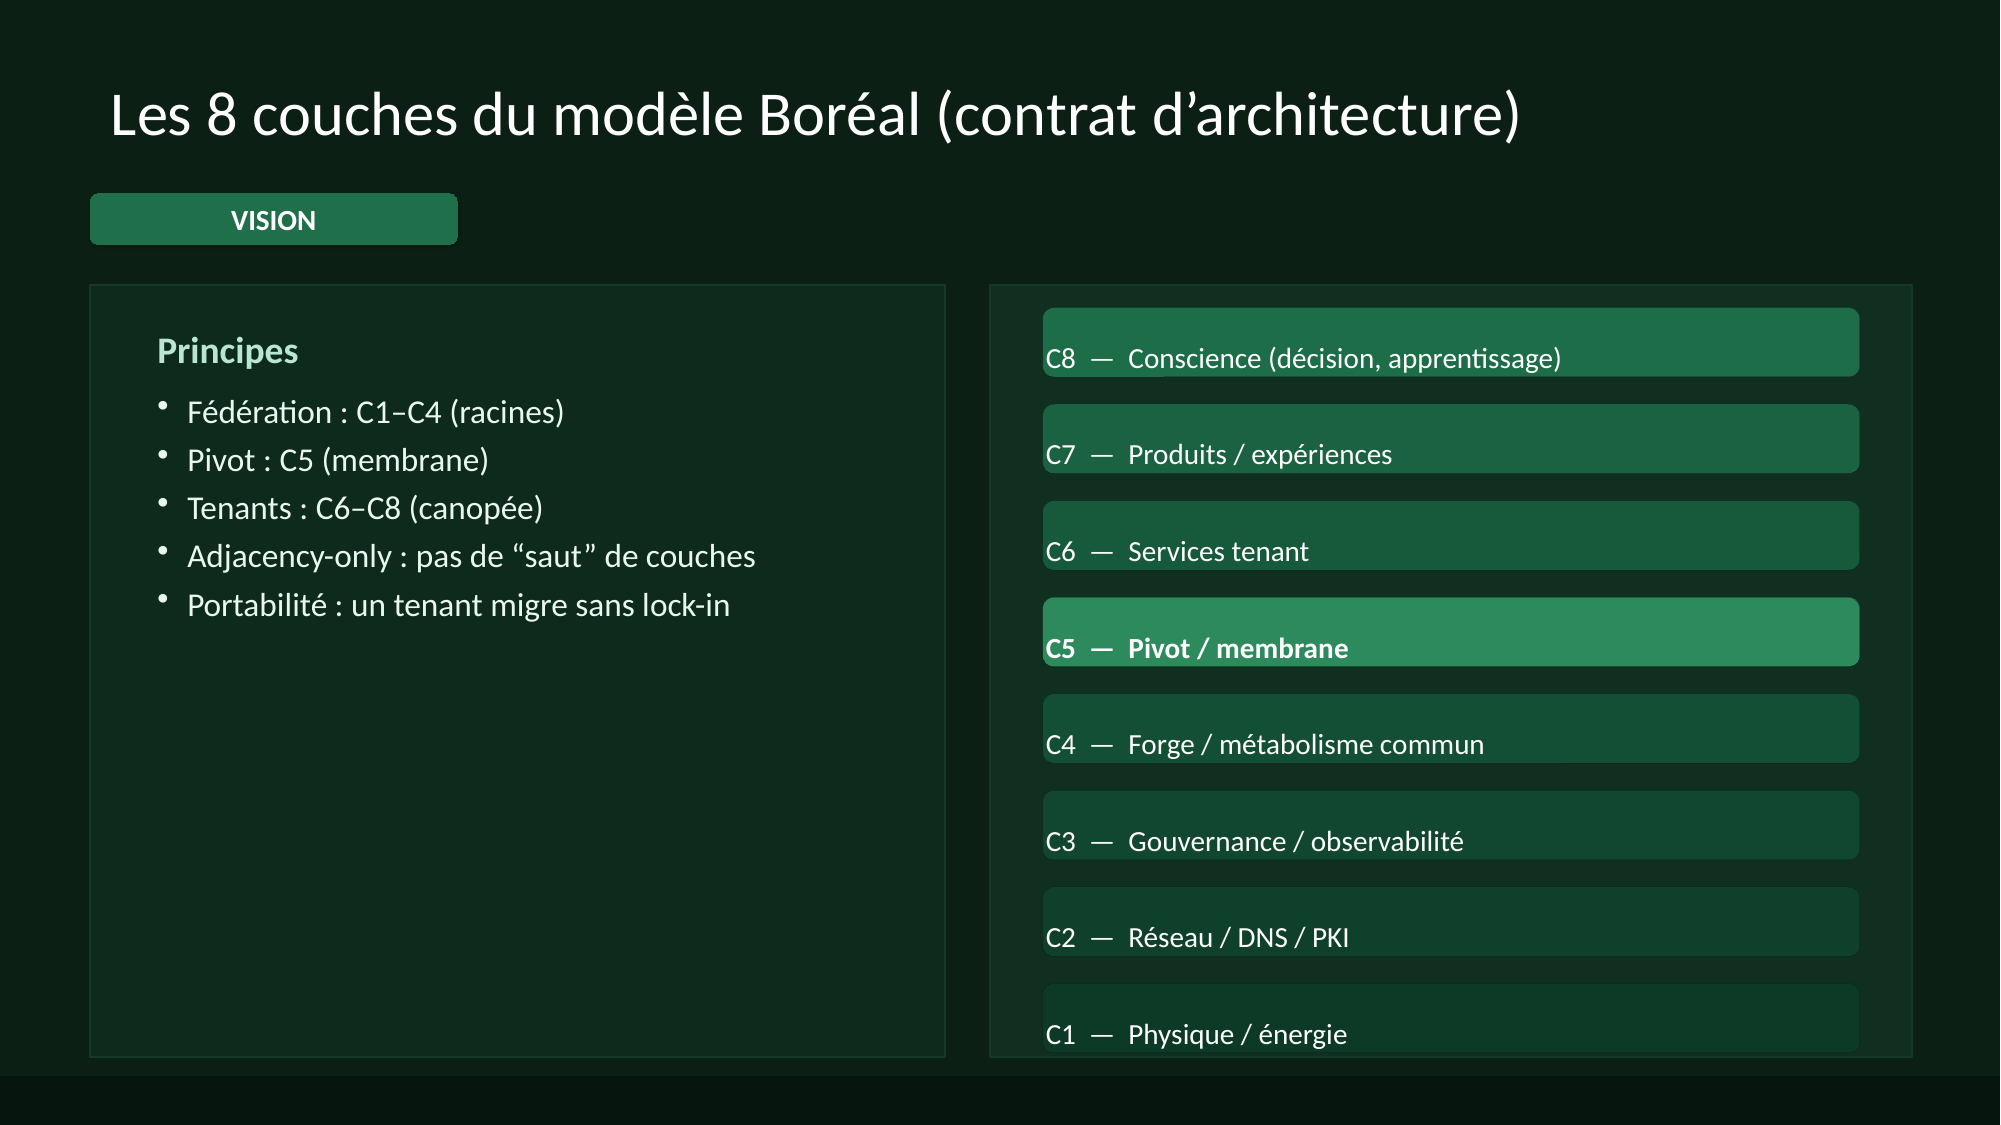

Les 8 couches du modèle Boréal (contrat d’architecture)
VISION
C8 — Conscience (décision, apprentissage)
Principes
Fédération : C1–C4 (racines)
Pivot : C5 (membrane)
Tenants : C6–C8 (canopée)
Adjacency-only : pas de “saut” de couches
Portabilité : un tenant migre sans lock-in
C7 — Produits / expériences
C6 — Services tenant
C5 — Pivot / membrane
C4 — Forge / métabolisme commun
C3 — Gouvernance / observabilité
C2 — Réseau / DNS / PKI
C1 — Physique / énergie
Vision — contrat d’architecture